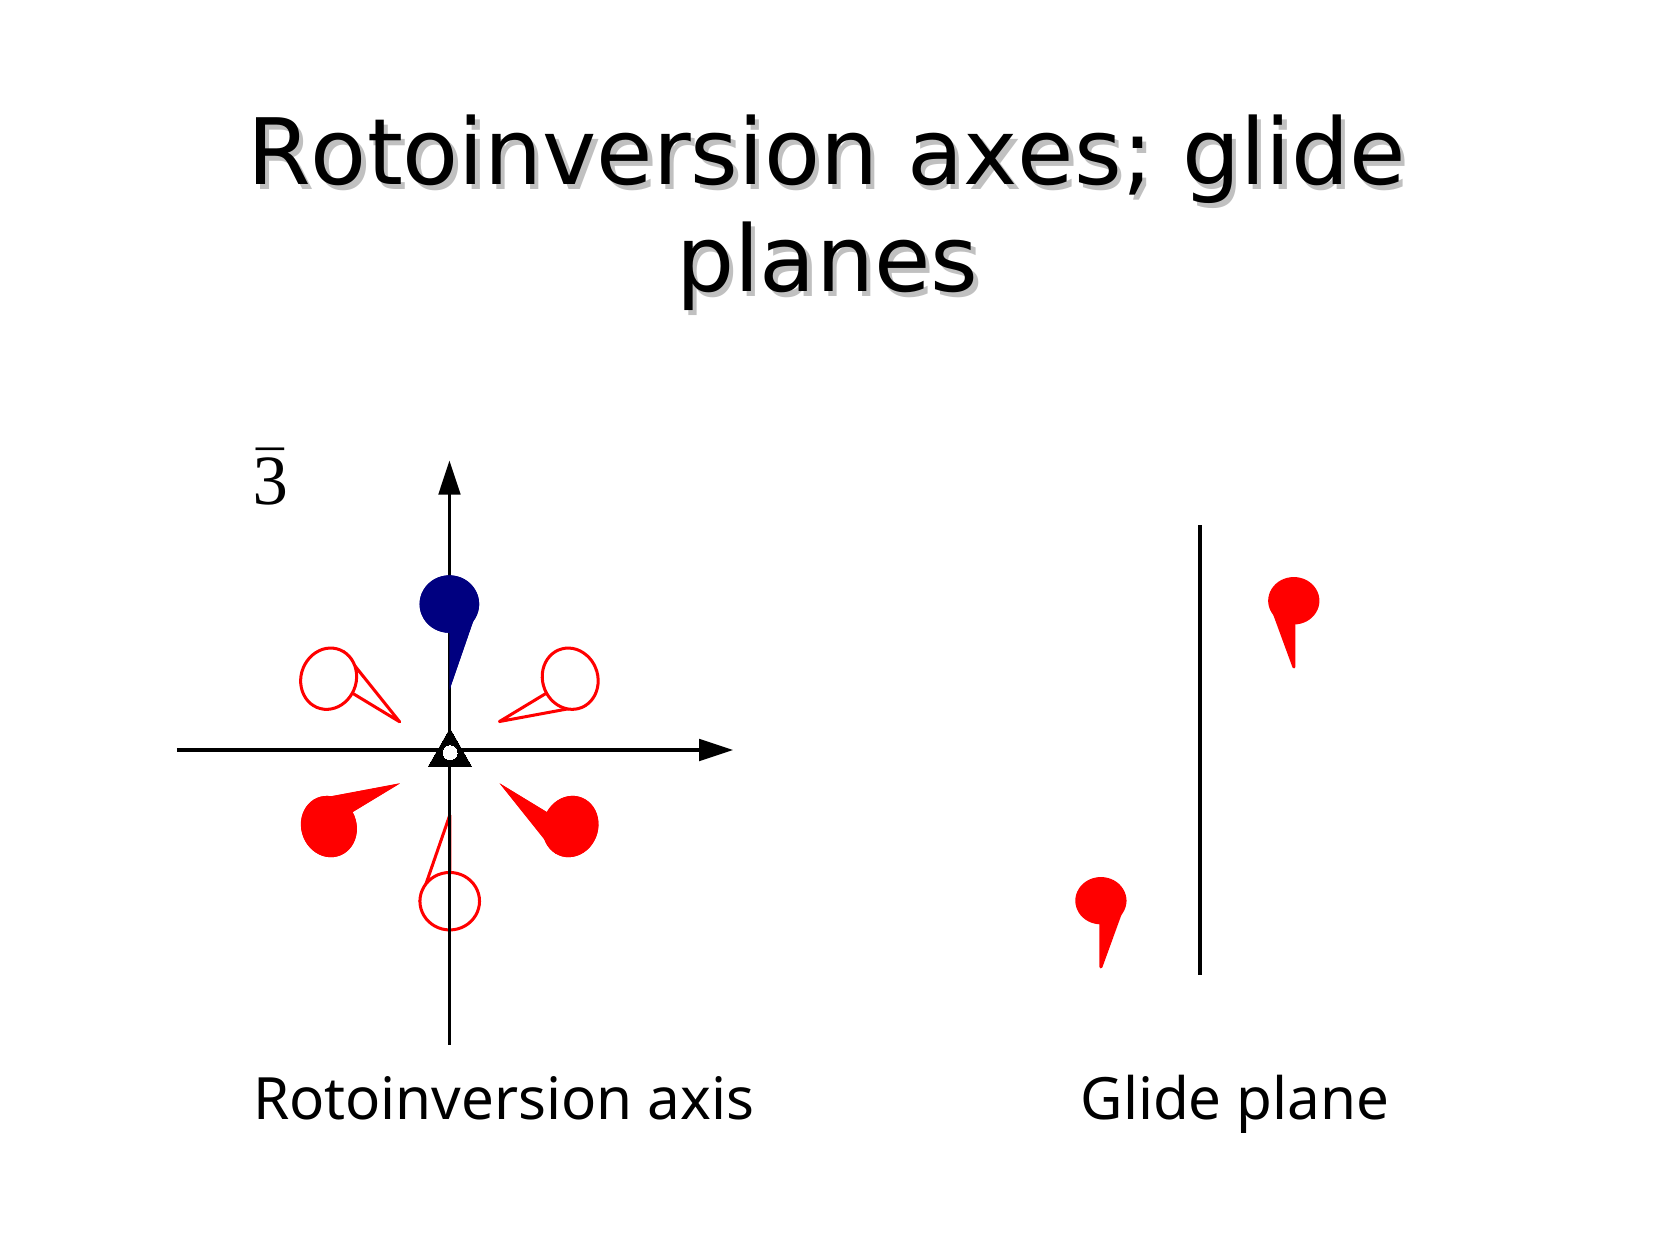

# Rotoinversion axes; glide planes
Rotoinversion axis
Glide plane